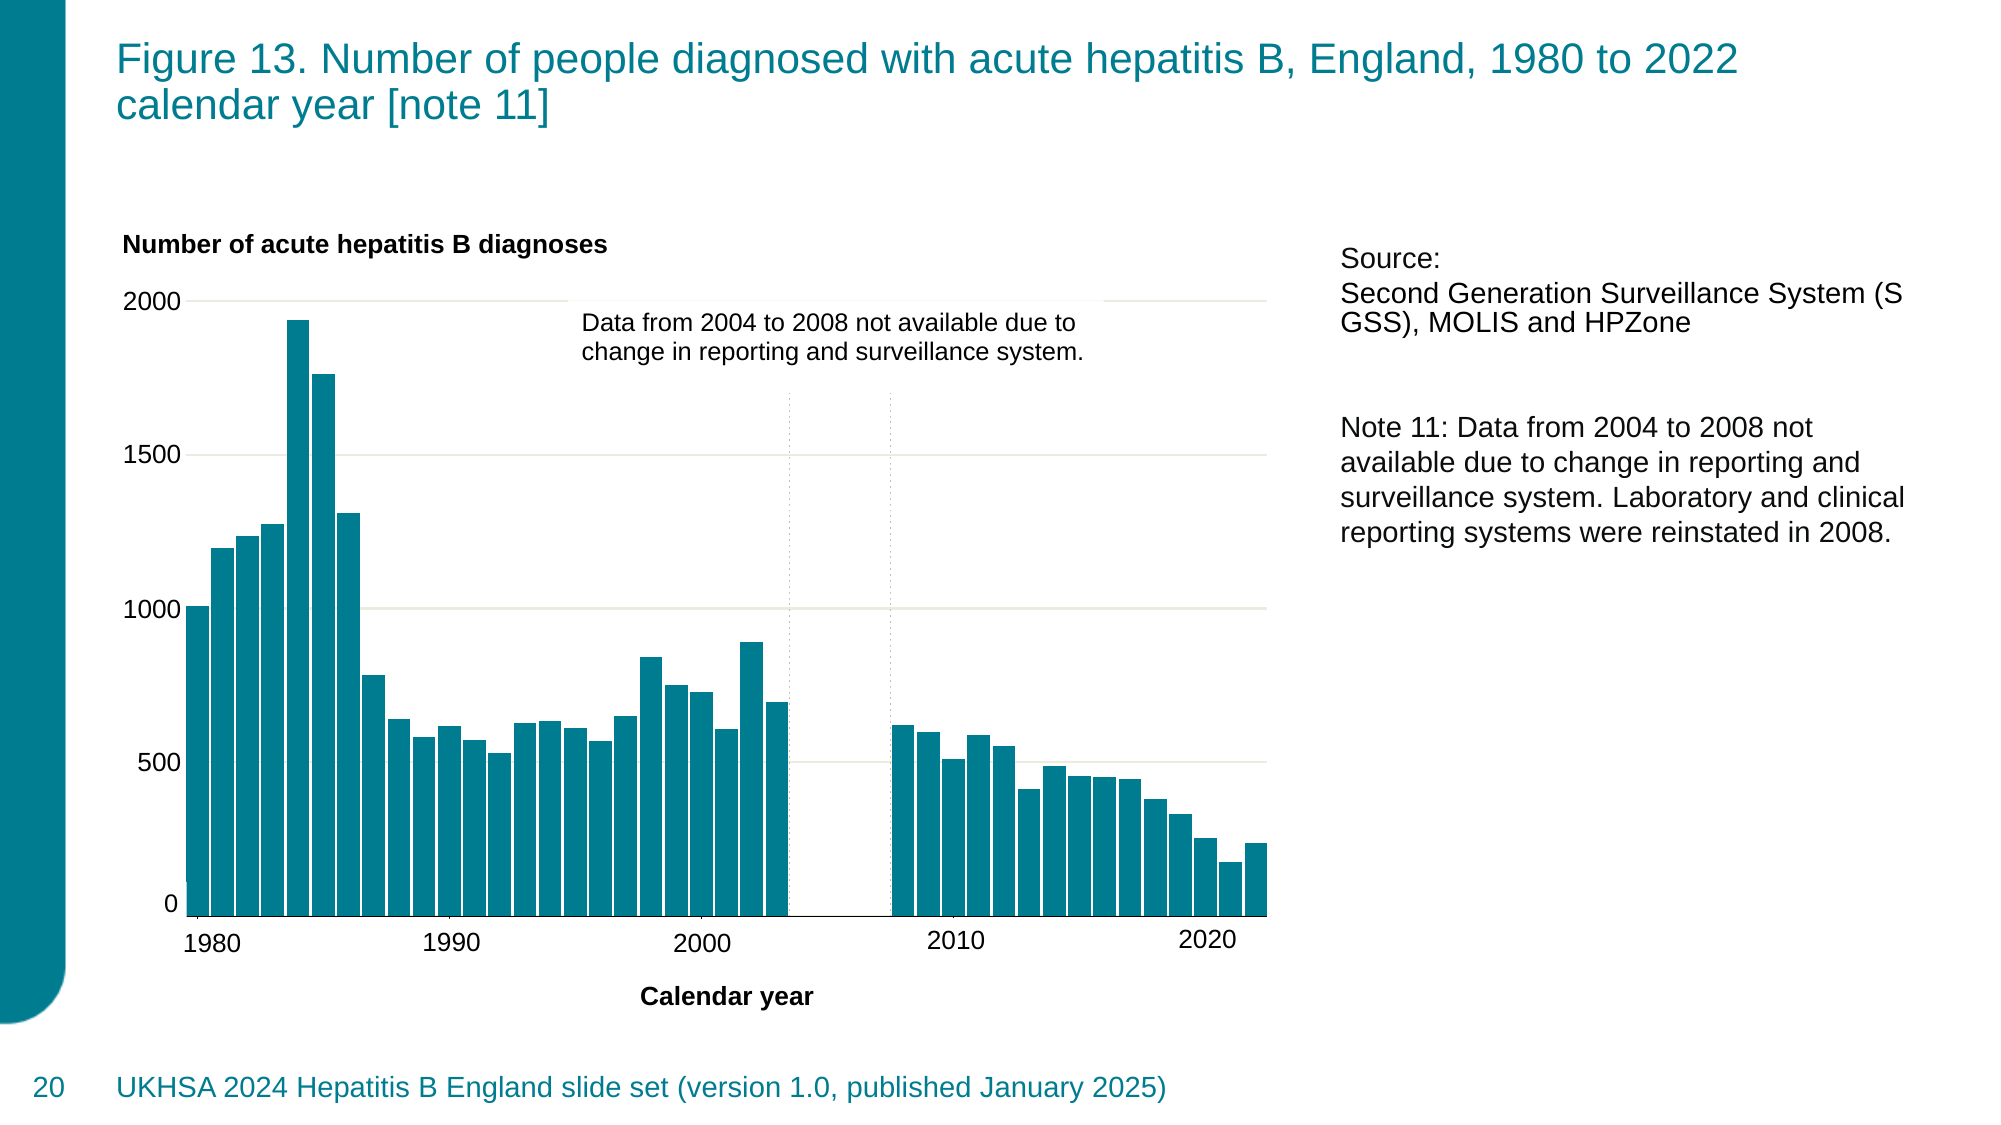

# Figure 13. Number of people diagnosed with acute hepatitis B, England, 1980 to 2022 calendar year [note 11]
Source: Second Generation Surveillance System (SGSS), MOLIS and HPZone
Note 11: Data from 2004 to 2008 not available due to change in reporting and surveillance system. Laboratory and clinical reporting systems were reinstated in 2008.
20
UKHSA 2024 Hepatitis B England slide set (version 1.0, published January 2025)